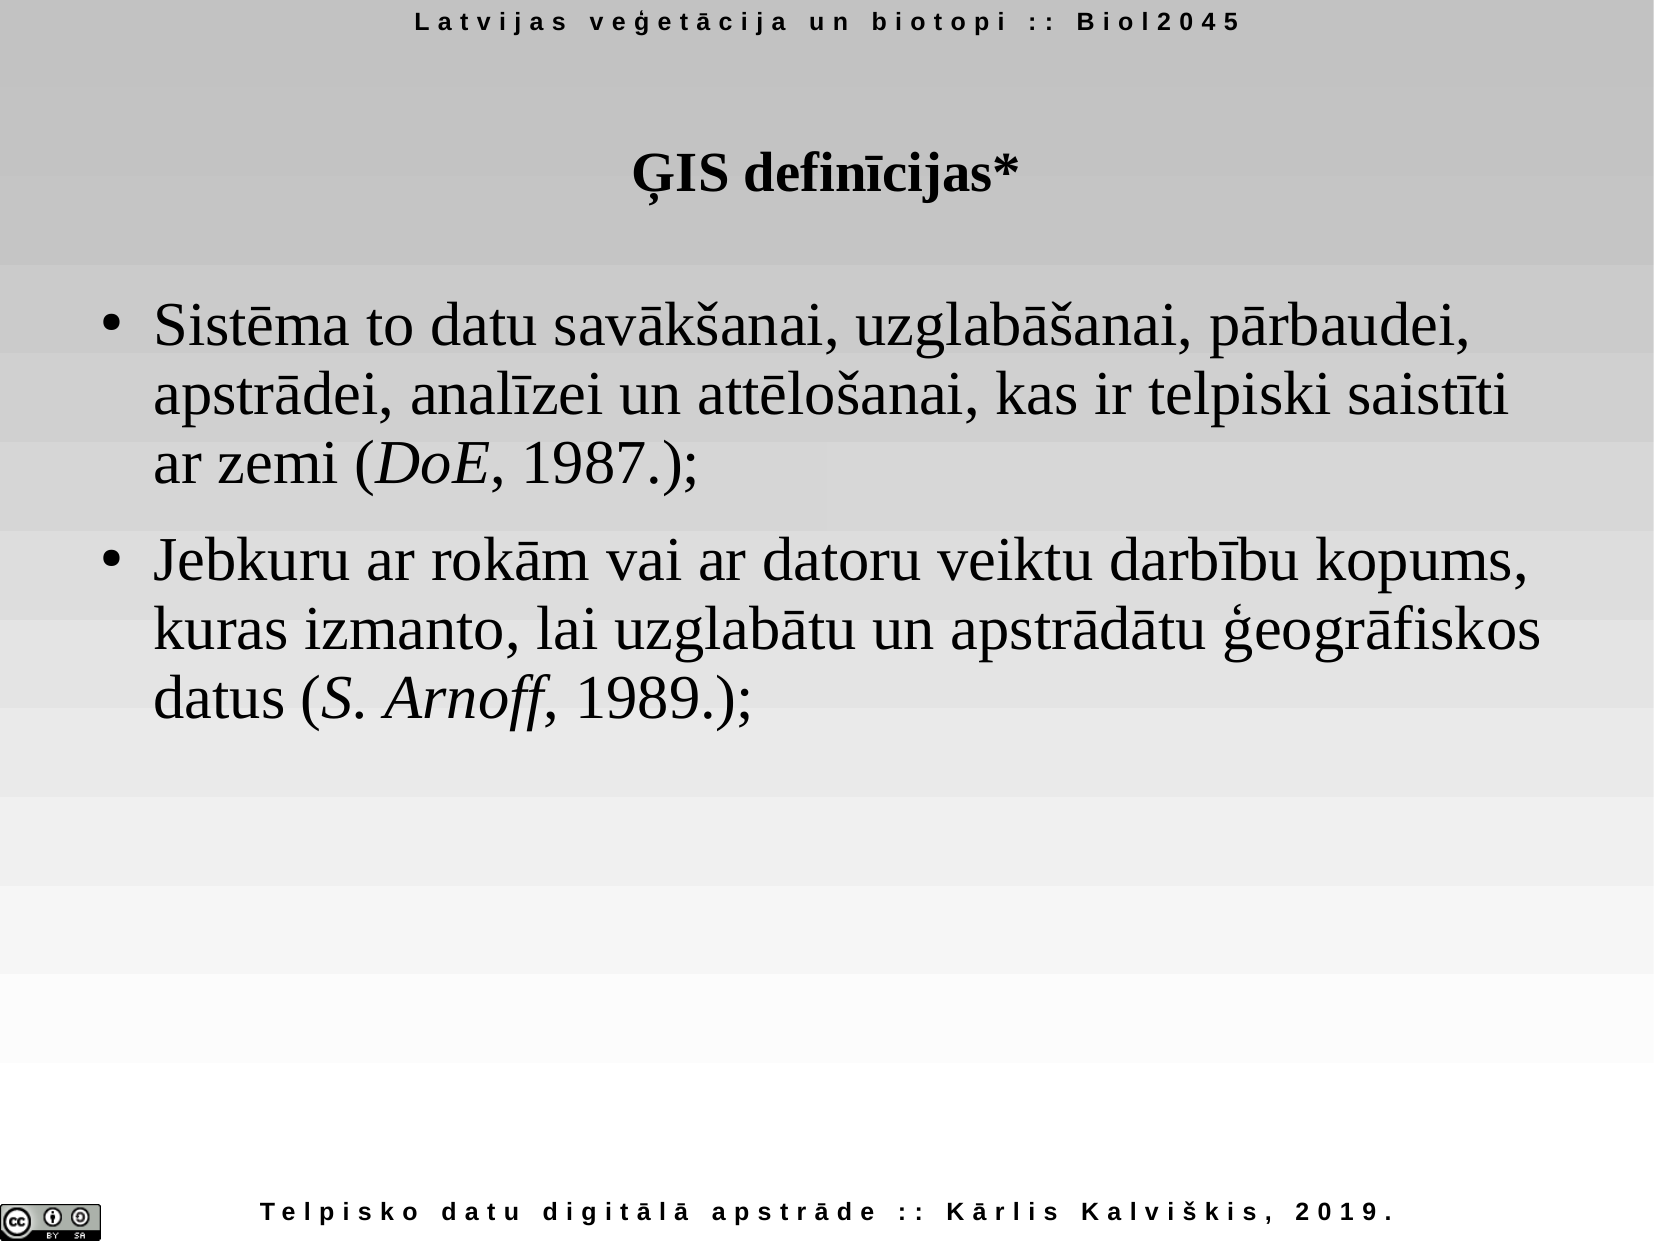

ĢIS definīcijas*
# Sistēma to datu savākšanai, uzglabāšanai, pārbaudei, apstrādei, analīzei un attēlošanai, kas ir telpiski saistīti ar zemi (DoE, 1987.);
Jebkuru ar rokām vai ar datoru veiktu darbību kopums, kuras izmanto, lai uzglabātu un apstrādātu ģeogrāfiskos datus (S. Arnoff, 1989.);